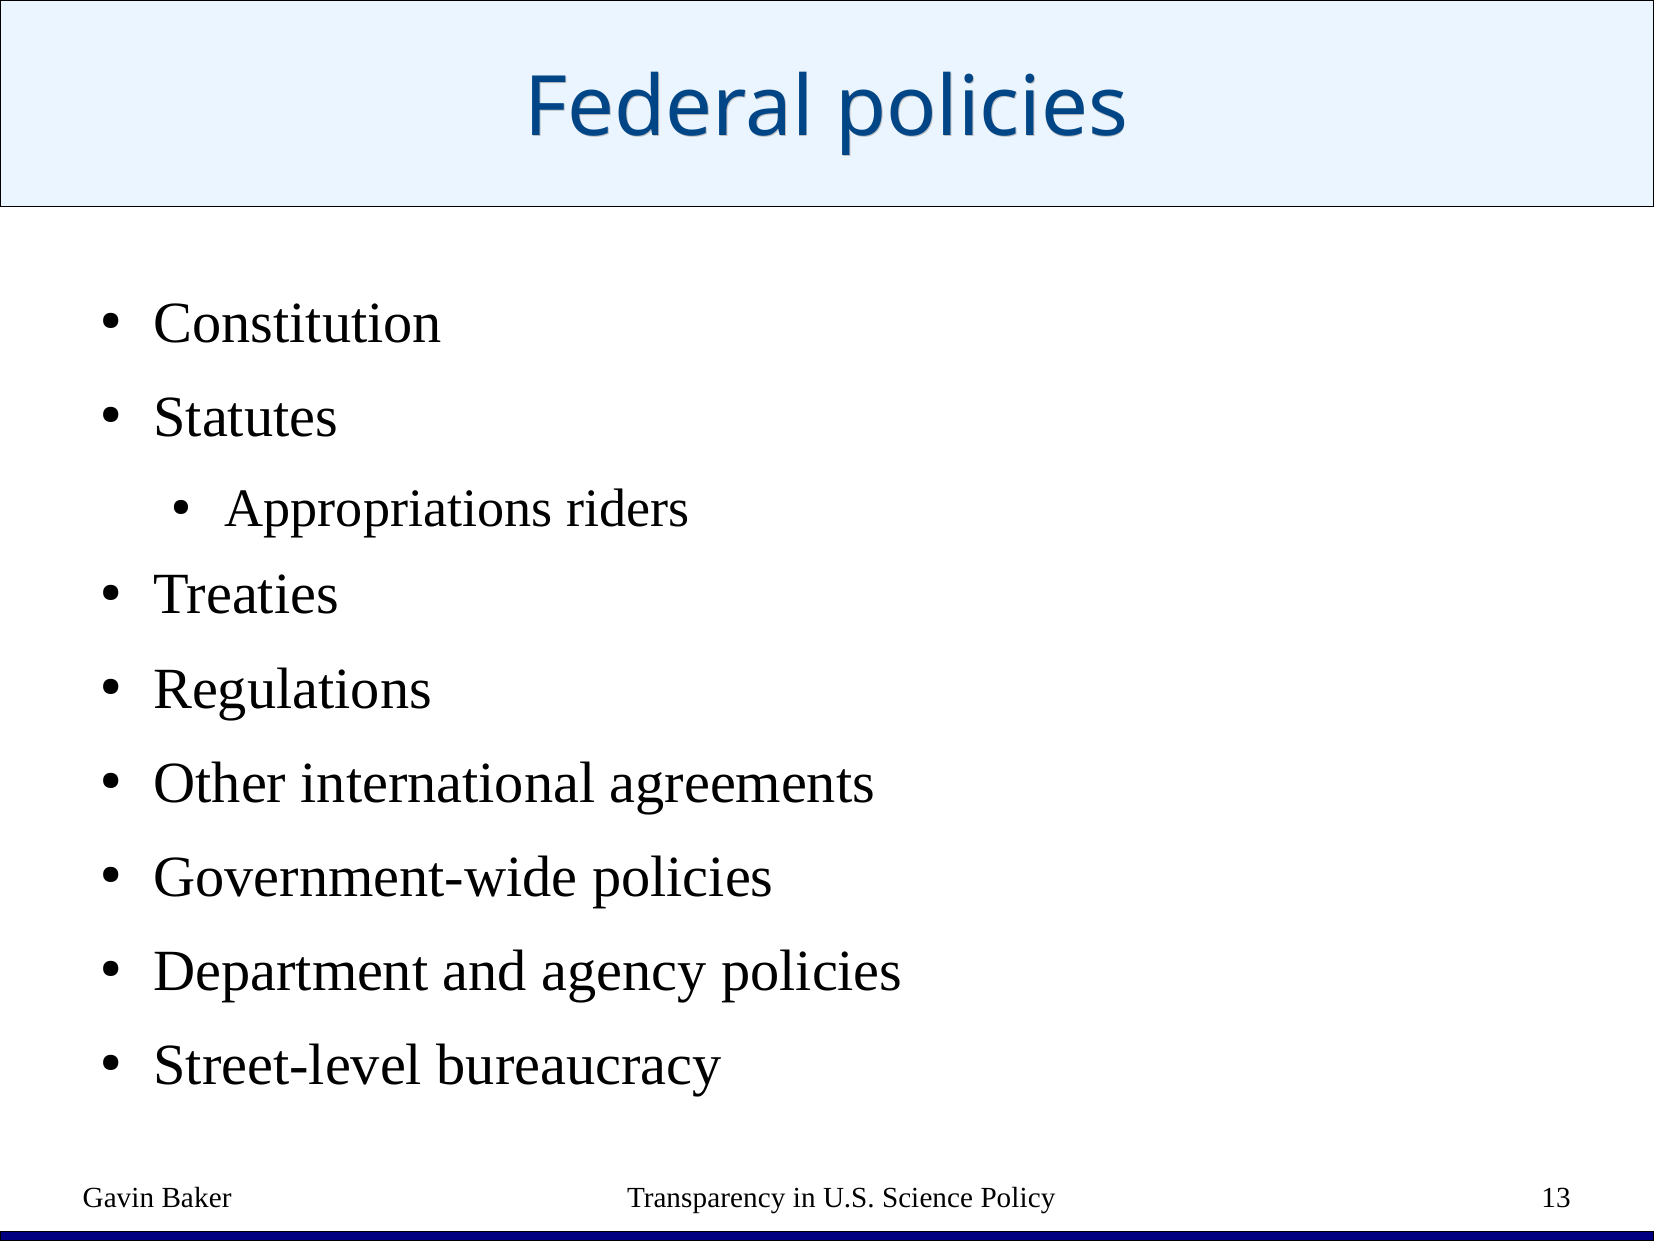

# Federal policies
Constitution
Statutes
Appropriations riders
Treaties
Regulations
Other international agreements
Government-wide policies
Department and agency policies
Street-level bureaucracy
13